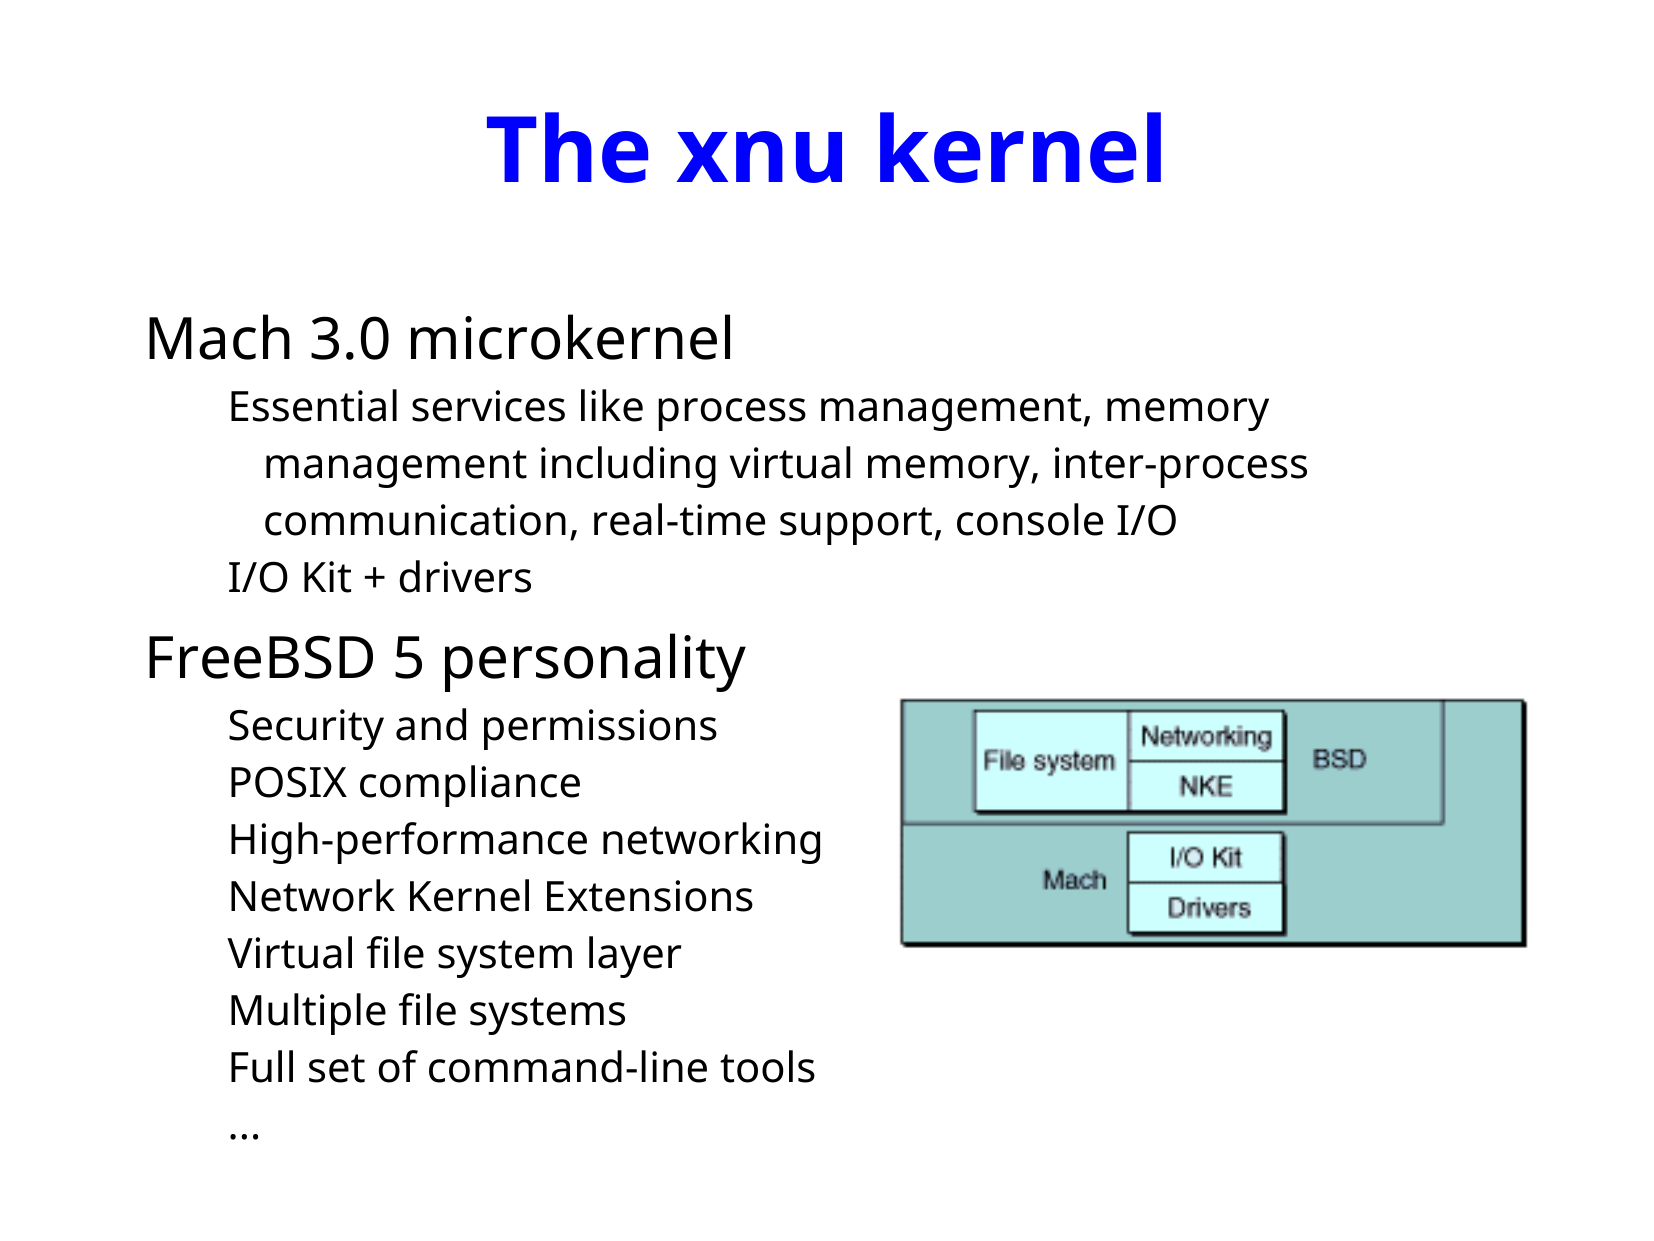

# The xnu kernel
Mach 3.0 microkernel
Essential services like process management, memory management including virtual memory, inter-process communication, real-time support, console I/O
I/O Kit + drivers
FreeBSD 5 personality
Security and permissions
POSIX compliance
High-performance networking
Network Kernel Extensions
Virtual file system layer
Multiple file systems
Full set of command-line tools
...